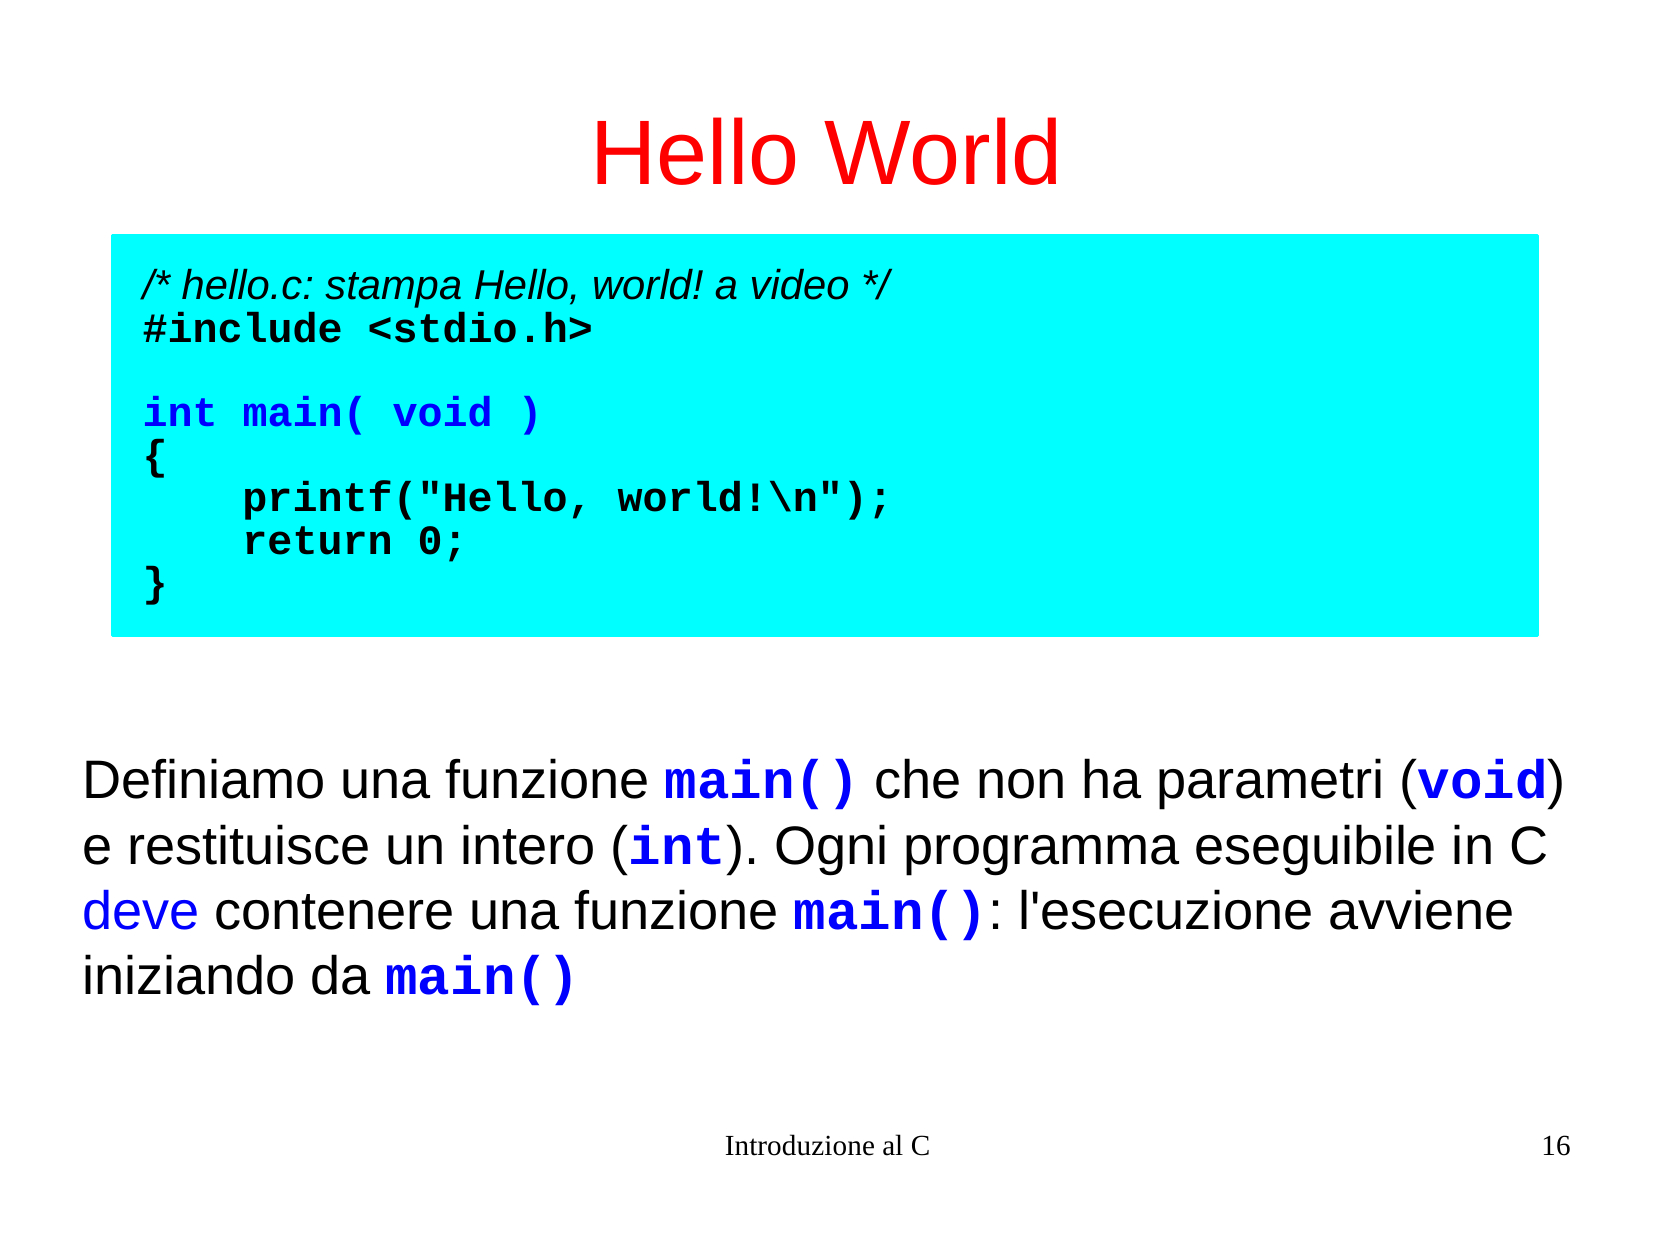

# Hello World
/* hello.c: stampa Hello, world! a video */
#include <stdio.h>
int main( void )
{
 printf("Hello, world!\n");
 return 0;
}
Definiamo una funzione main() che non ha parametri (void) e restituisce un intero (int). Ogni programma eseguibile in C deve contenere una funzione main(): l'esecuzione avviene iniziando da main()
Introduzione al C
16